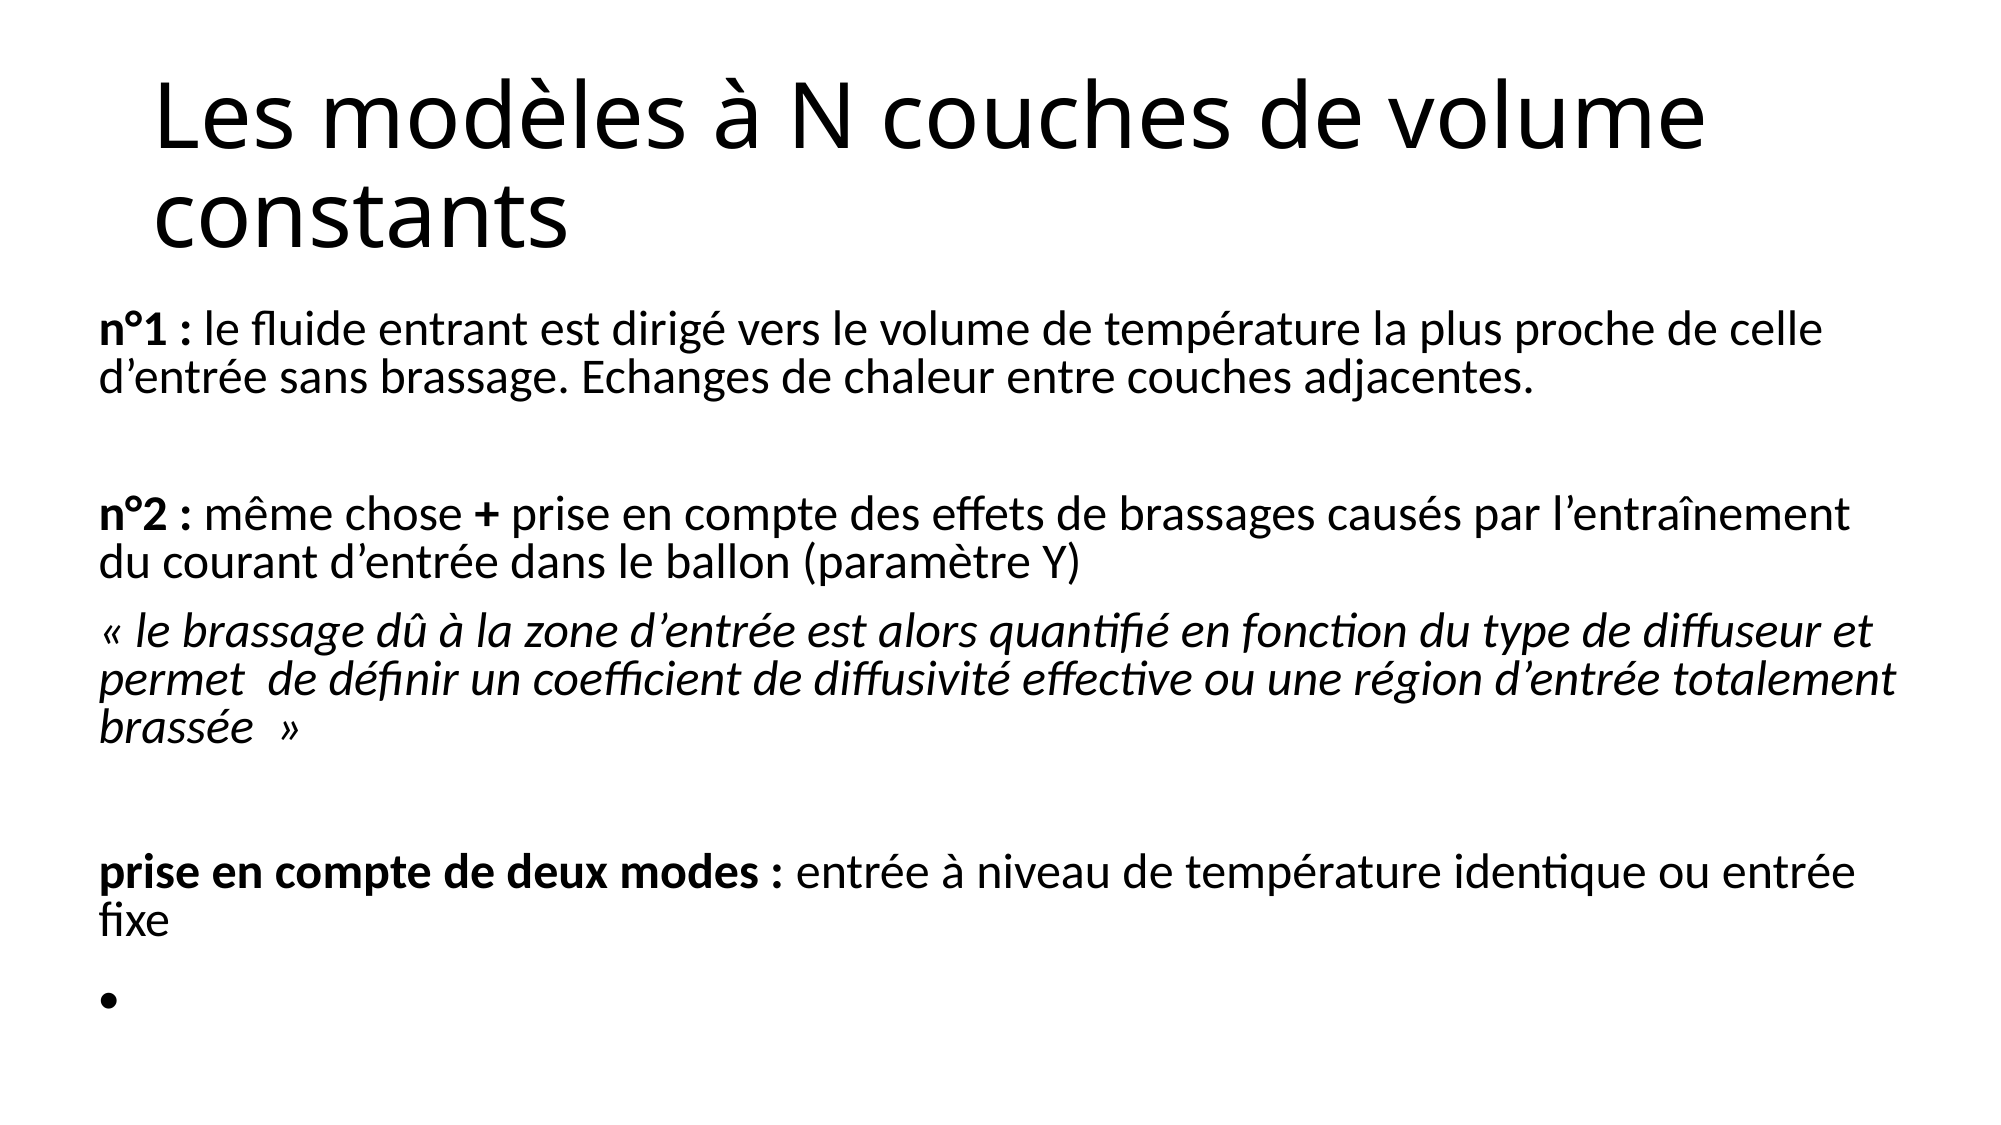

# Les modèles à N couches de volume constants
n°1 : le fluide entrant est dirigé vers le volume de température la plus proche de celle d’entrée sans brassage. Echanges de chaleur entre couches adjacentes.
n°2 : même chose + prise en compte des effets de brassages causés par l’entraînement du courant d’entrée dans le ballon (paramètre Y)
« le brassage dû à la zone d’entrée est alors quantifié en fonction du type de diffuseur et permet de définir un coefficient de diffusivité effective ou une région d’entrée totalement brassée  »
prise en compte de deux modes : entrée à niveau de température identique ou entrée fixe